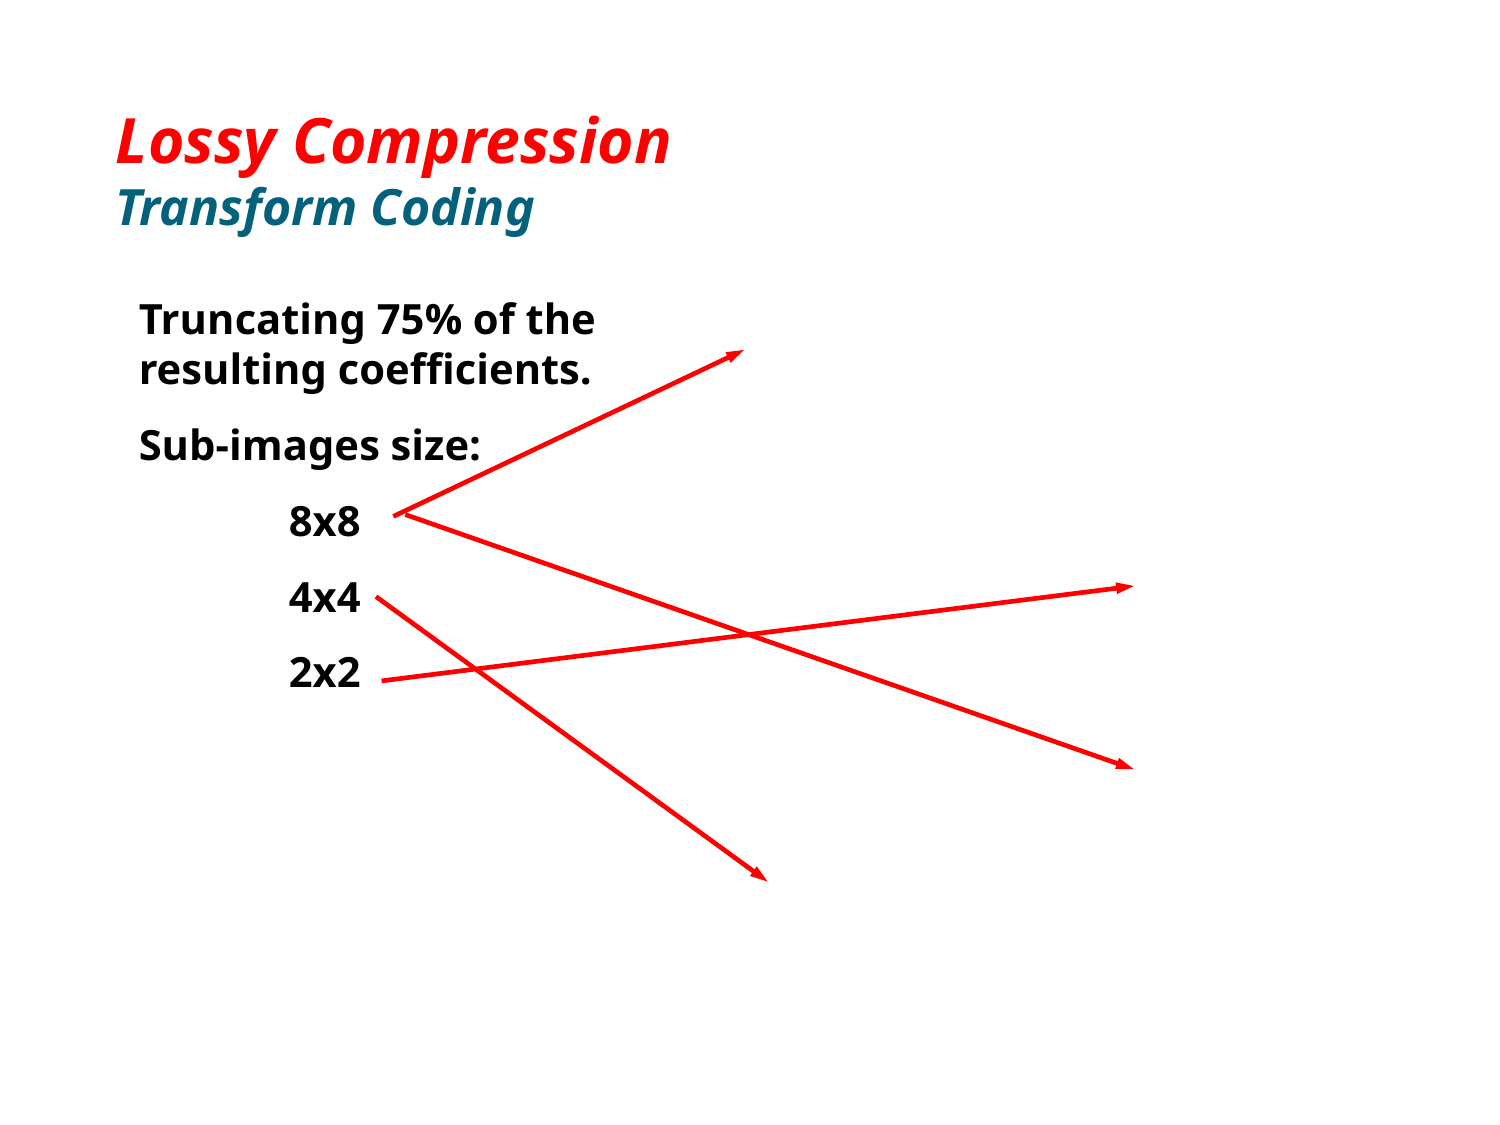

Lossy Compression
Transform Coding
Truncating 75% of the resulting coefficients.
Sub-images size:
	8x8
	4x4
	2x2